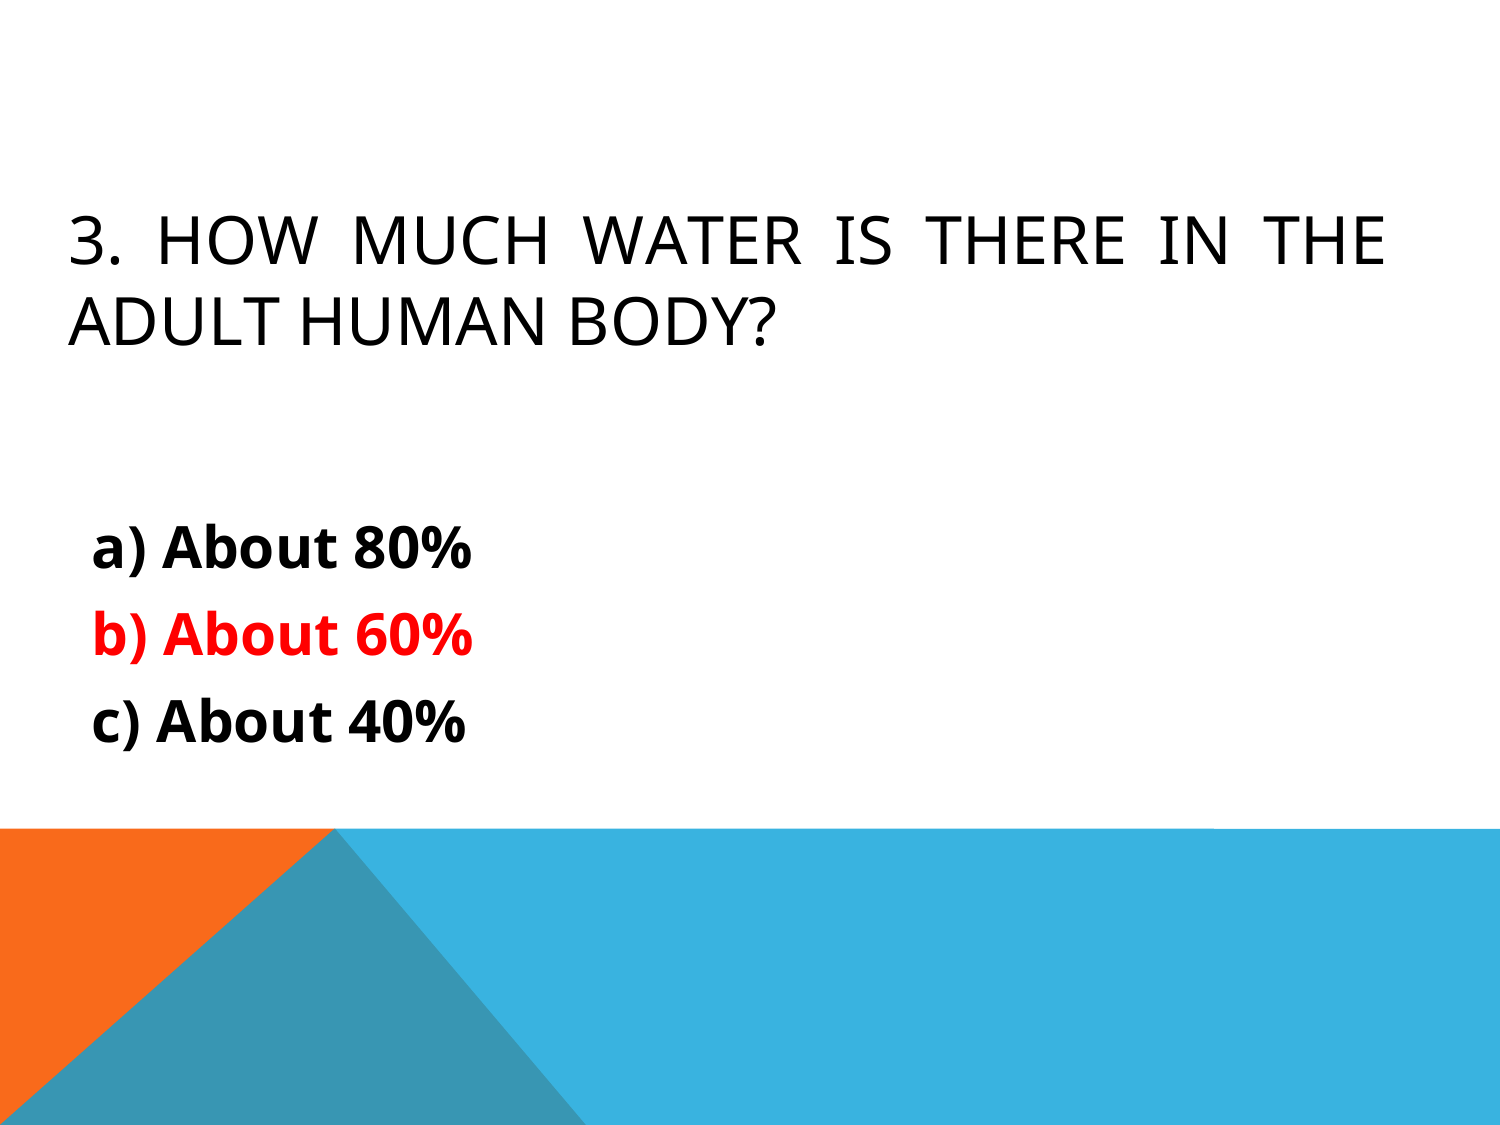

# 3. HOW MUCH WATER IS THERE IN THE ADULT HUMAN BODY?
a) About 80%
b) About 60%
c) About 40%